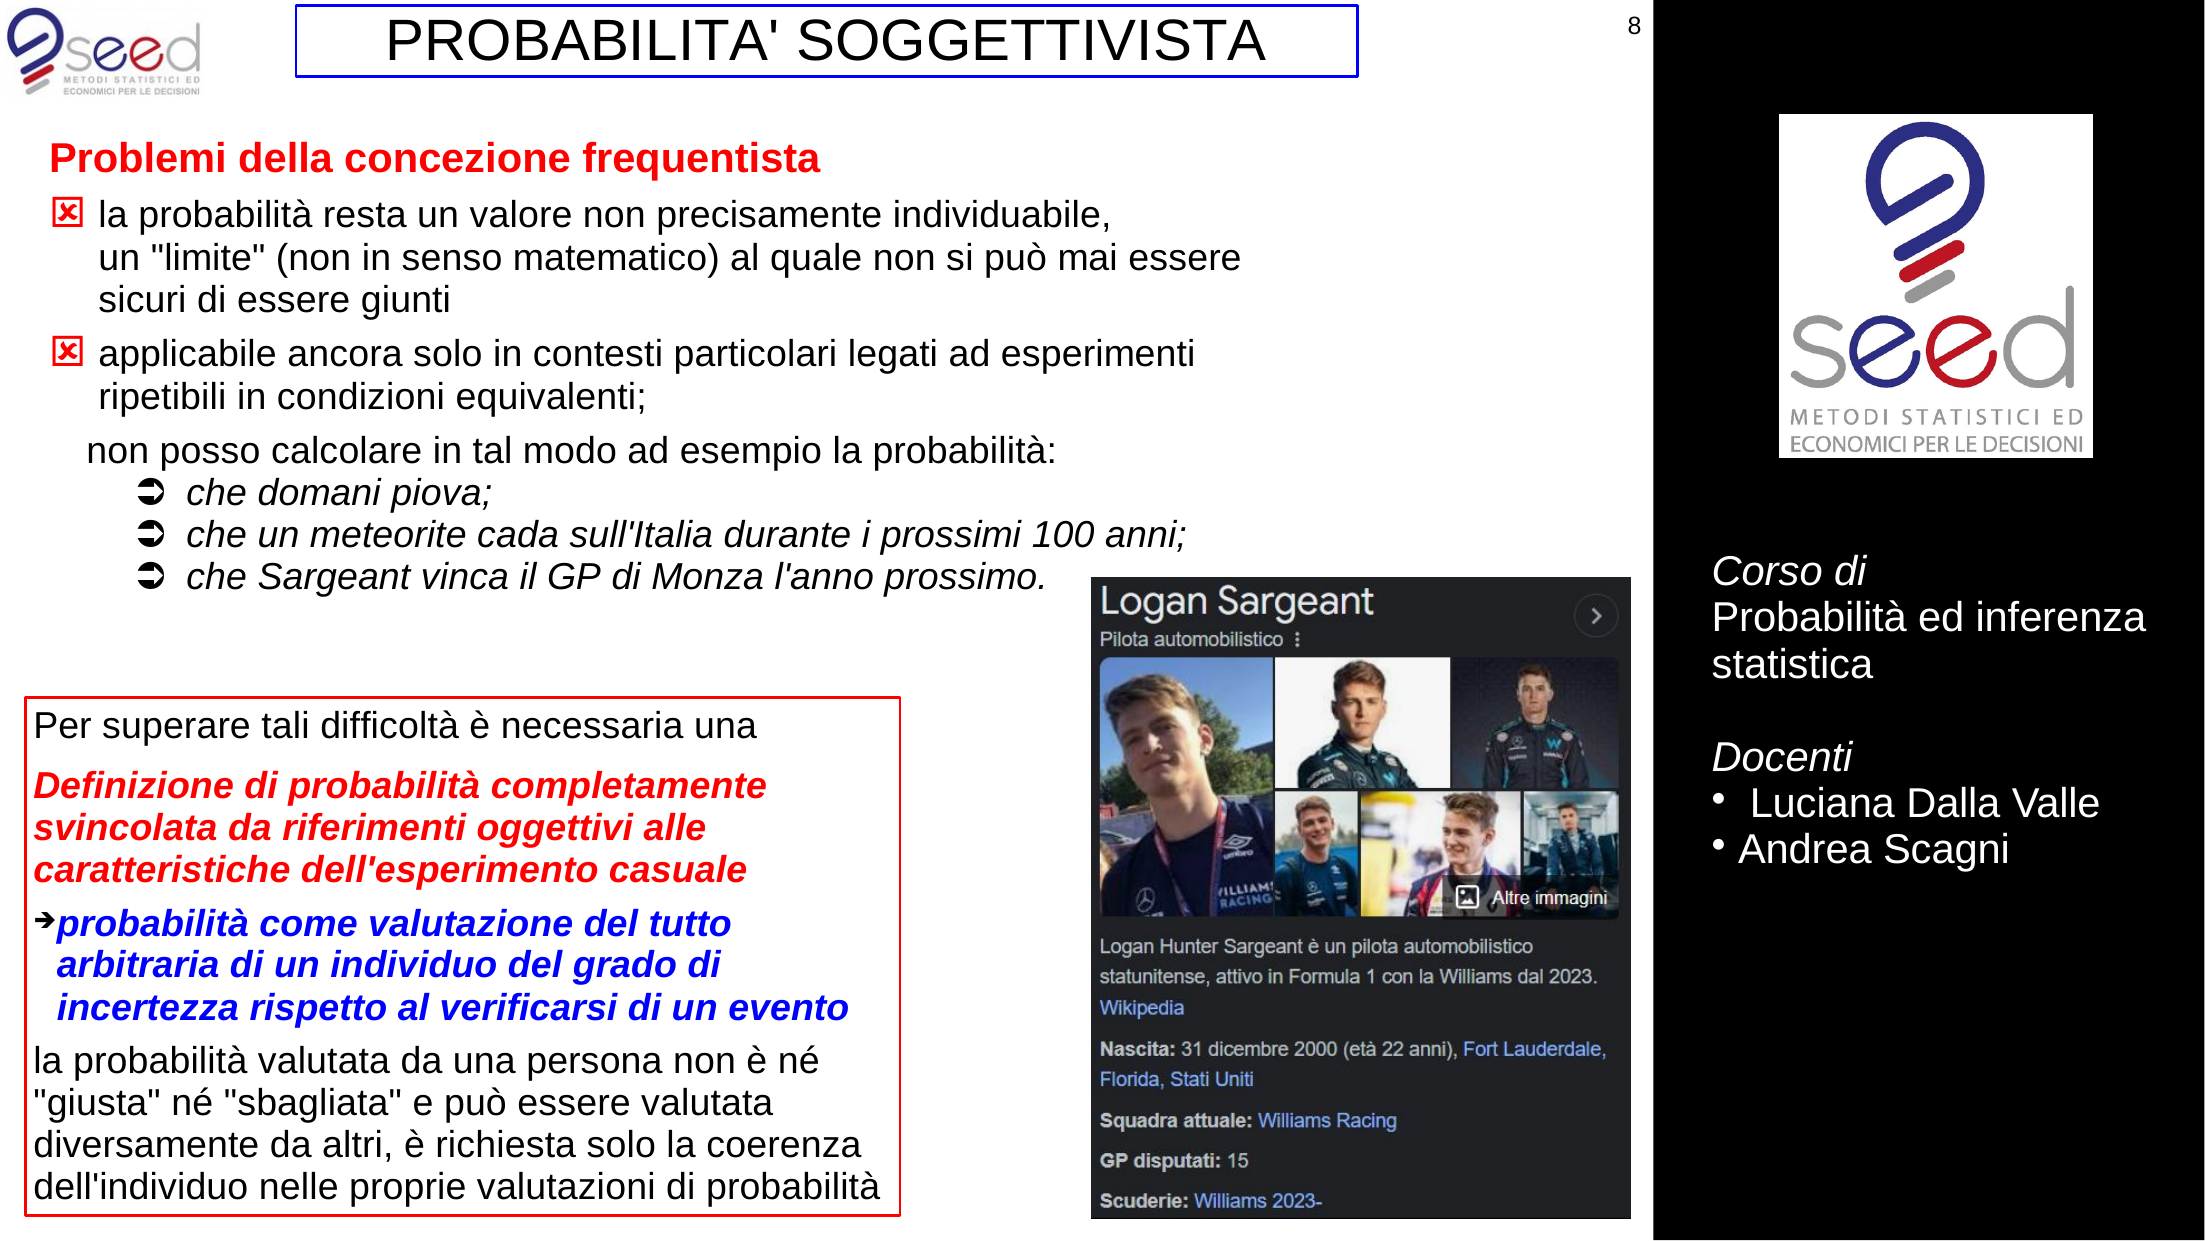

PROBABILITA' SOGGETTIVISTA
Problemi della concezione frequentista
☒	la probabilità resta un valore non precisamente individuabile,
	un "limite" (non in senso matematico) al quale non si può mai essere
	sicuri di essere giunti
☒	applicabile ancora solo in contesti particolari legati ad esperimenti
	ripetibili in condizioni equivalenti;
	non posso calcolare in tal modo ad esempio la probabilità:
	➲ che domani piova;
	➲ che un meteorite cada sull'Italia durante i prossimi 100 anni;
	➲ che Sargeant vinca il GP di Monza l'anno prossimo.
Per superare tali difficoltà è necessaria una
Definizione di probabilità completamente svincolata da riferimenti oggettivi alle caratteristiche dell'esperimento casuale
probabilità come valutazione del tutto arbitraria di un individuo del grado di incertezza rispetto al verificarsi di un evento
la probabilità valutata da una persona non è né "giusta" né "sbagliata" e può essere valutata diversamente da altri, è richiesta solo la coerenza dell'individuo nelle proprie valutazioni di probabilità